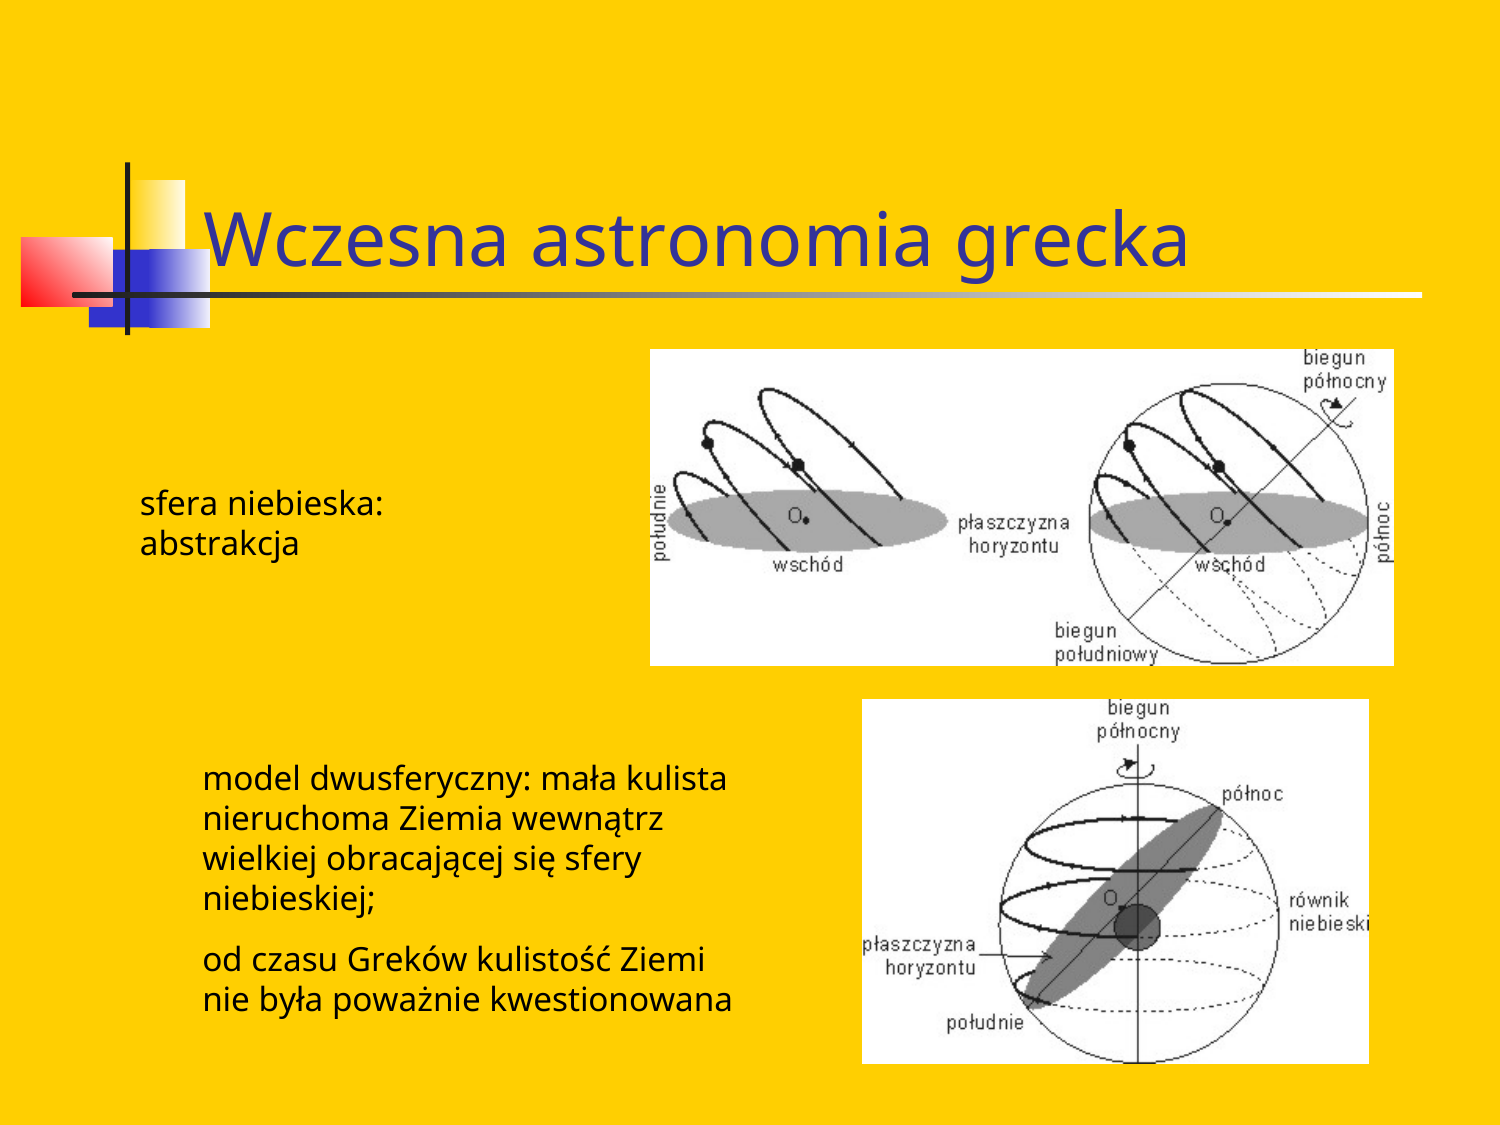

# Wczesna astronomia grecka
sfera niebieska: abstrakcja
model dwusferyczny: mała kulista nieruchoma Ziemia wewnątrz wielkiej obracającej się sfery niebieskiej;
od czasu Greków kulistość Ziemi nie była poważnie kwestionowana